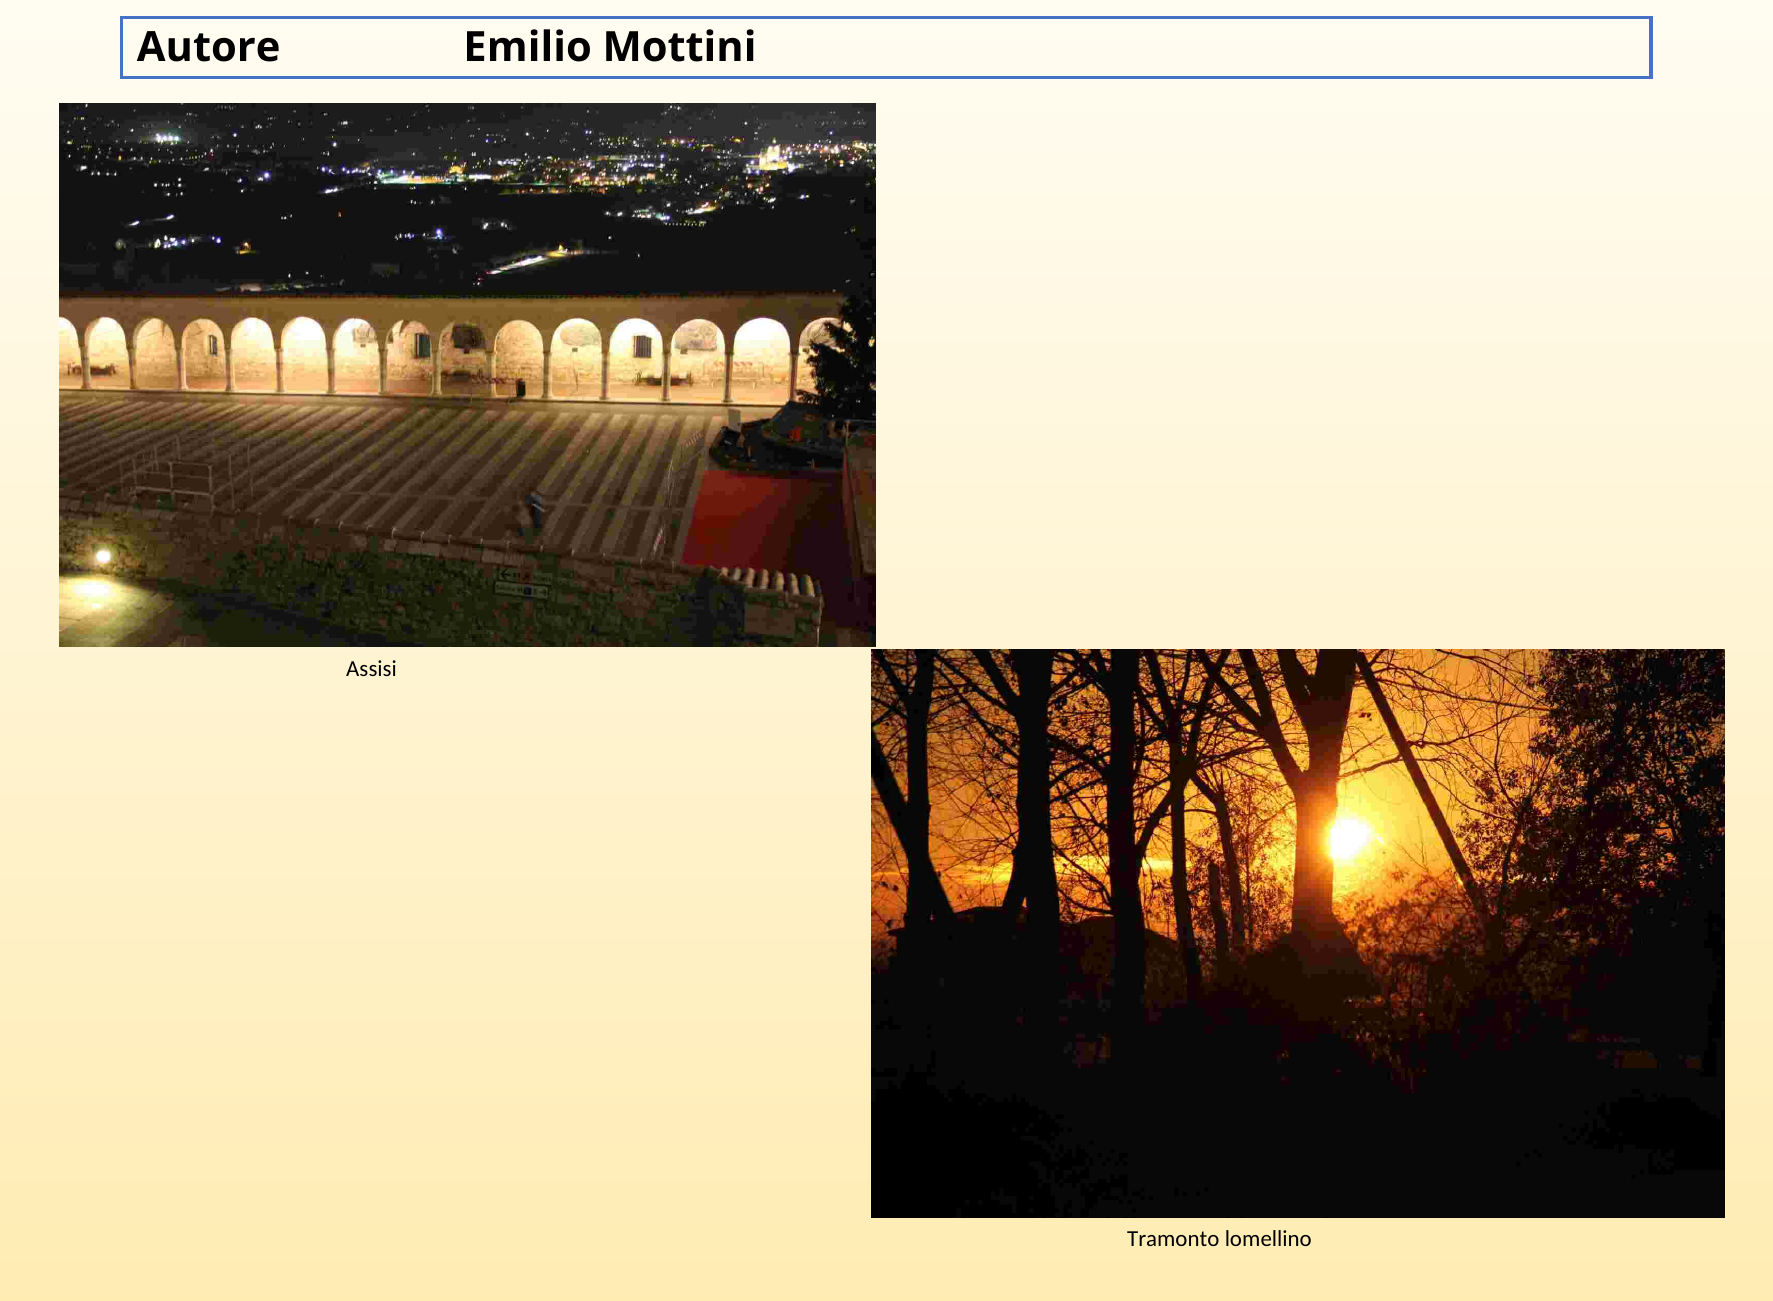

# Autore Emilio Mottini
Assisi
Tramonto lomellino